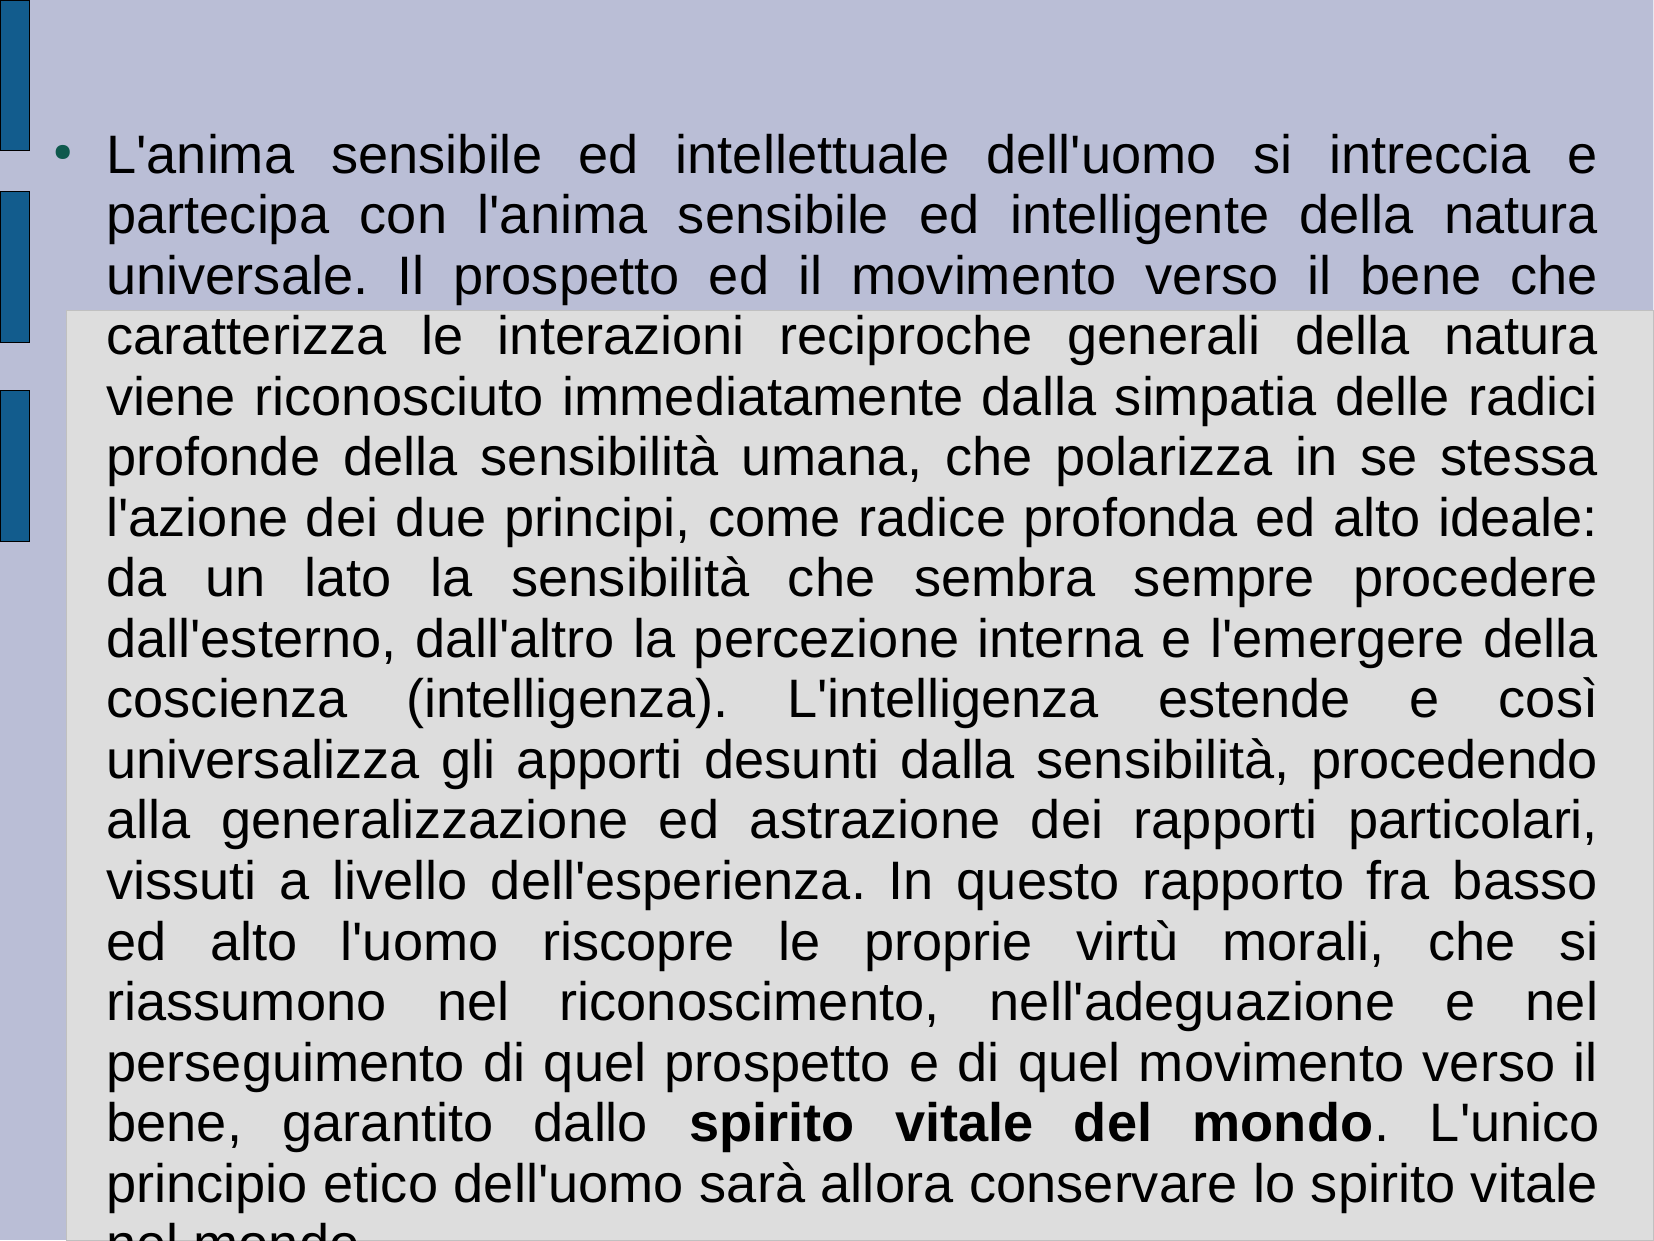

#
L'anima sensibile ed intellettuale dell'uomo si intreccia e partecipa con l'anima sensibile ed intelligente della natura universale. Il prospetto ed il movimento verso il bene che caratterizza le interazioni reciproche generali della natura viene riconosciuto immediatamente dalla simpatia delle radici profonde della sensibilità umana, che polarizza in se stessa l'azione dei due principi, come radice profonda ed alto ideale: da un lato la sensibilità che sembra sempre procedere dall'esterno, dall'altro la percezione interna e l'emergere della coscienza (intelligenza). L'intelligenza estende e così universalizza gli apporti desunti dalla sensibilità, procedendo alla generalizzazione ed astrazione dei rapporti particolari, vissuti a livello dell'esperienza. In questo rapporto fra basso ed alto l'uomo riscopre le proprie virtù morali, che si riassumono nel riconoscimento, nell'adeguazione e nel perseguimento di quel prospetto e di quel movimento verso il bene, garantito dallo spirito vitale del mondo. L'unico principio etico dell'uomo sarà allora conservare lo spirito vitale nel mondo.